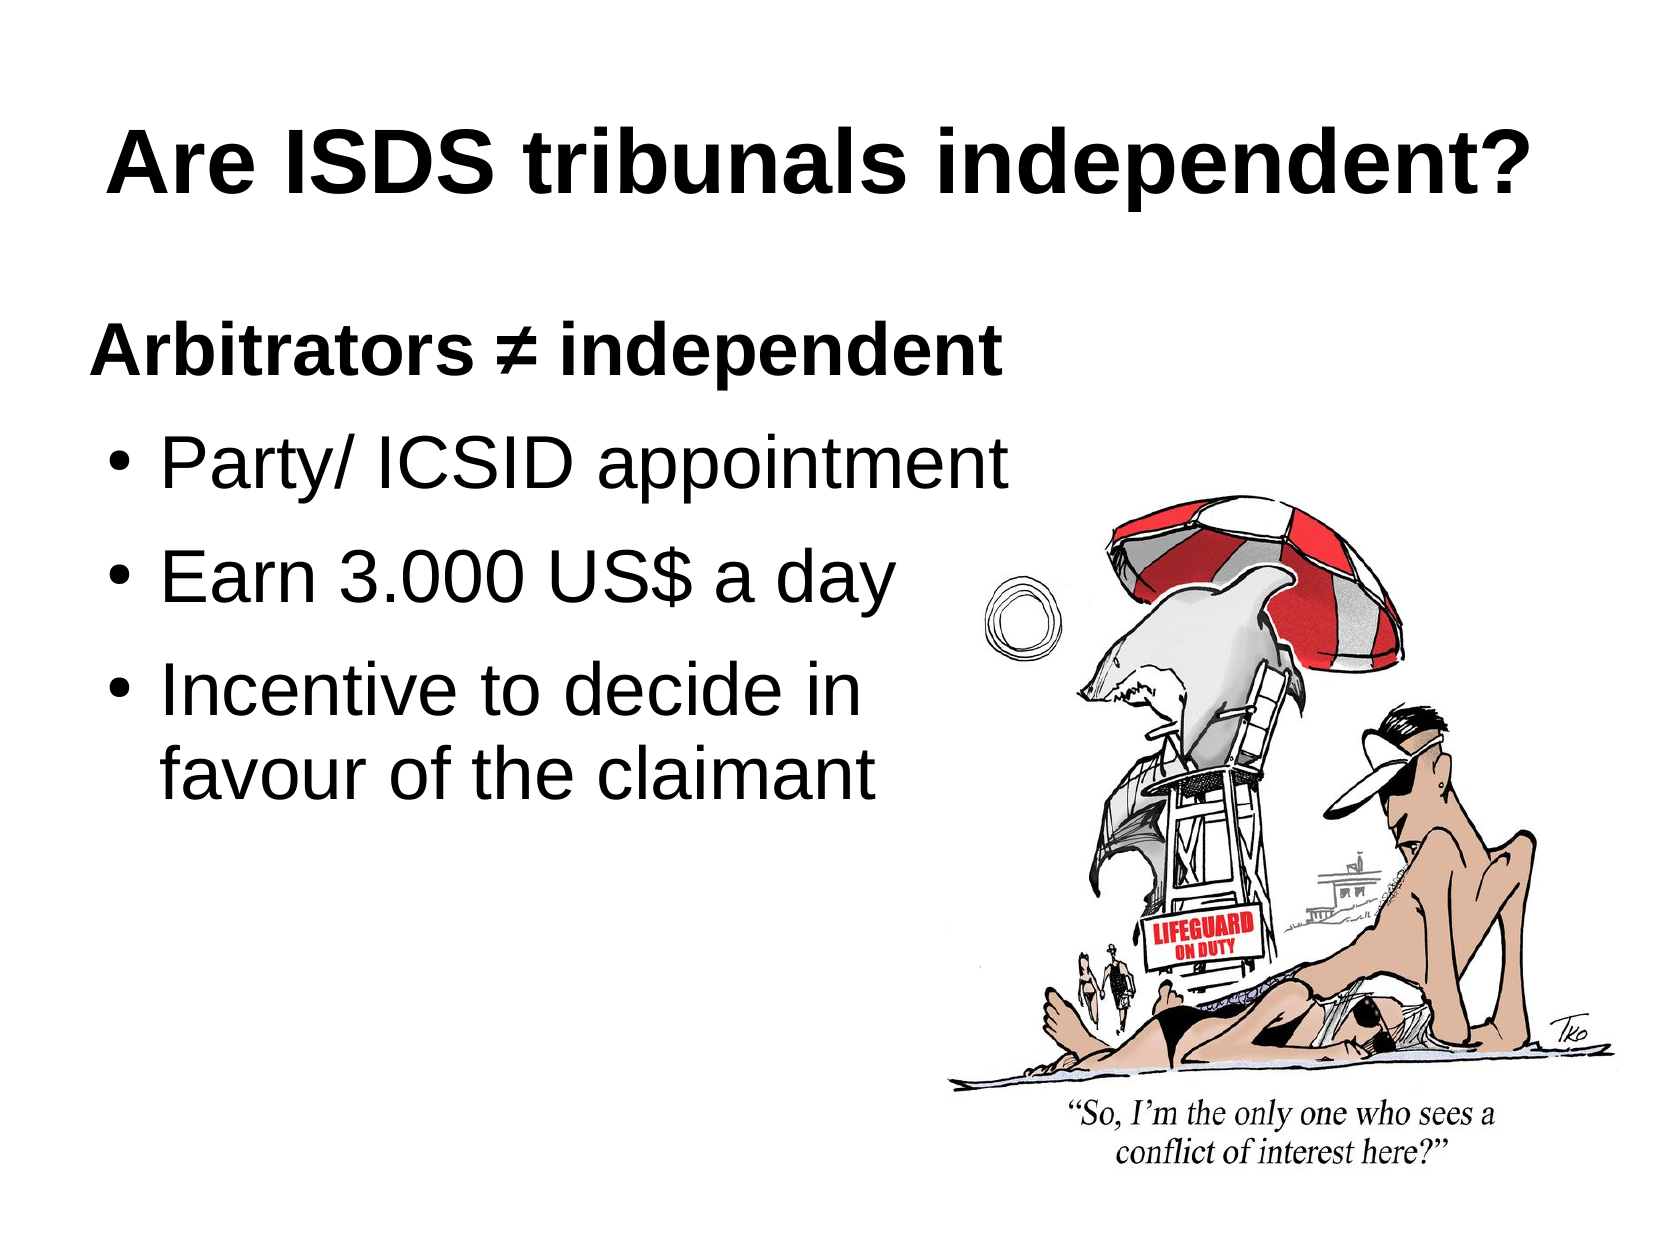

# Are ISDS tribunals independent?
Arbitrators ≠ independent
Party/ ICSID appointment
Earn 3.000 US$ a day
Incentive to decide in favour of the claimant